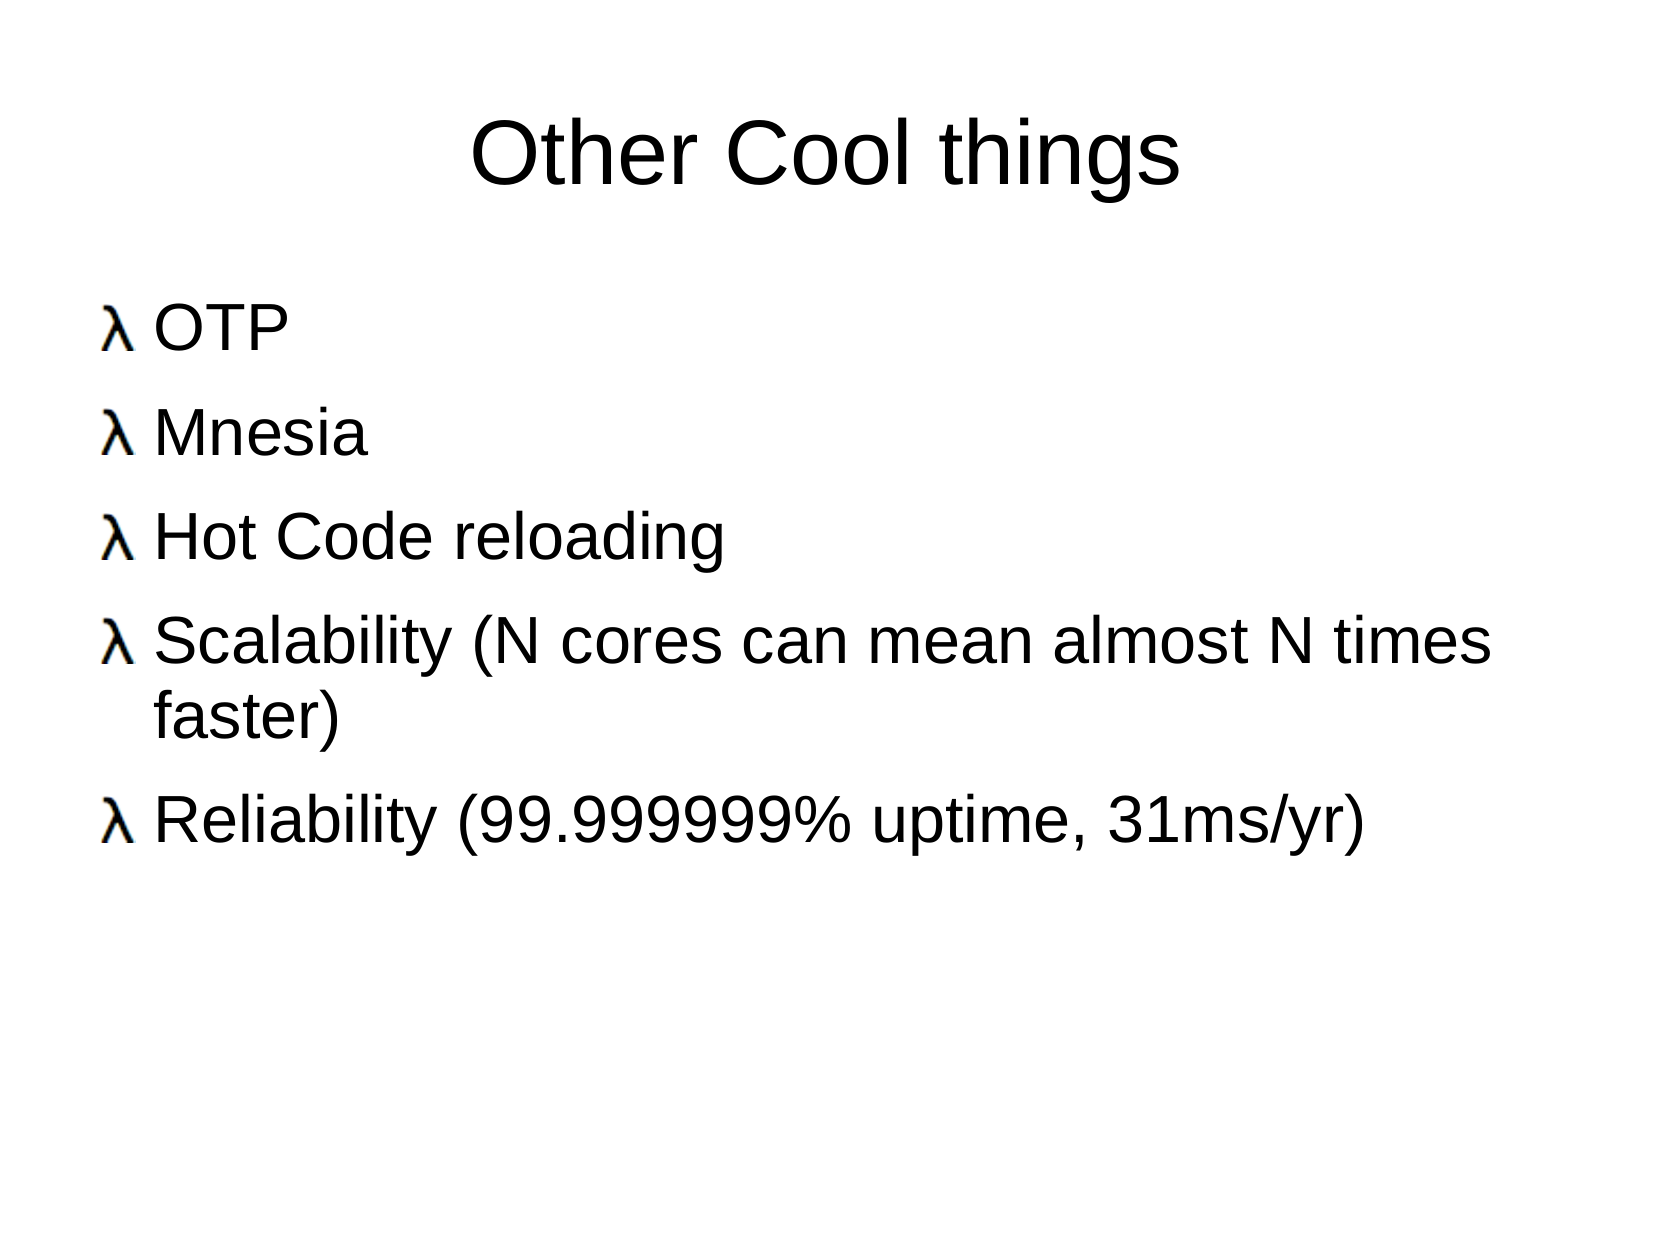

# Other Cool things
OTP
Mnesia
Hot Code reloading
Scalability (N cores can mean almost N times faster)
Reliability (99.999999% uptime, 31ms/yr)